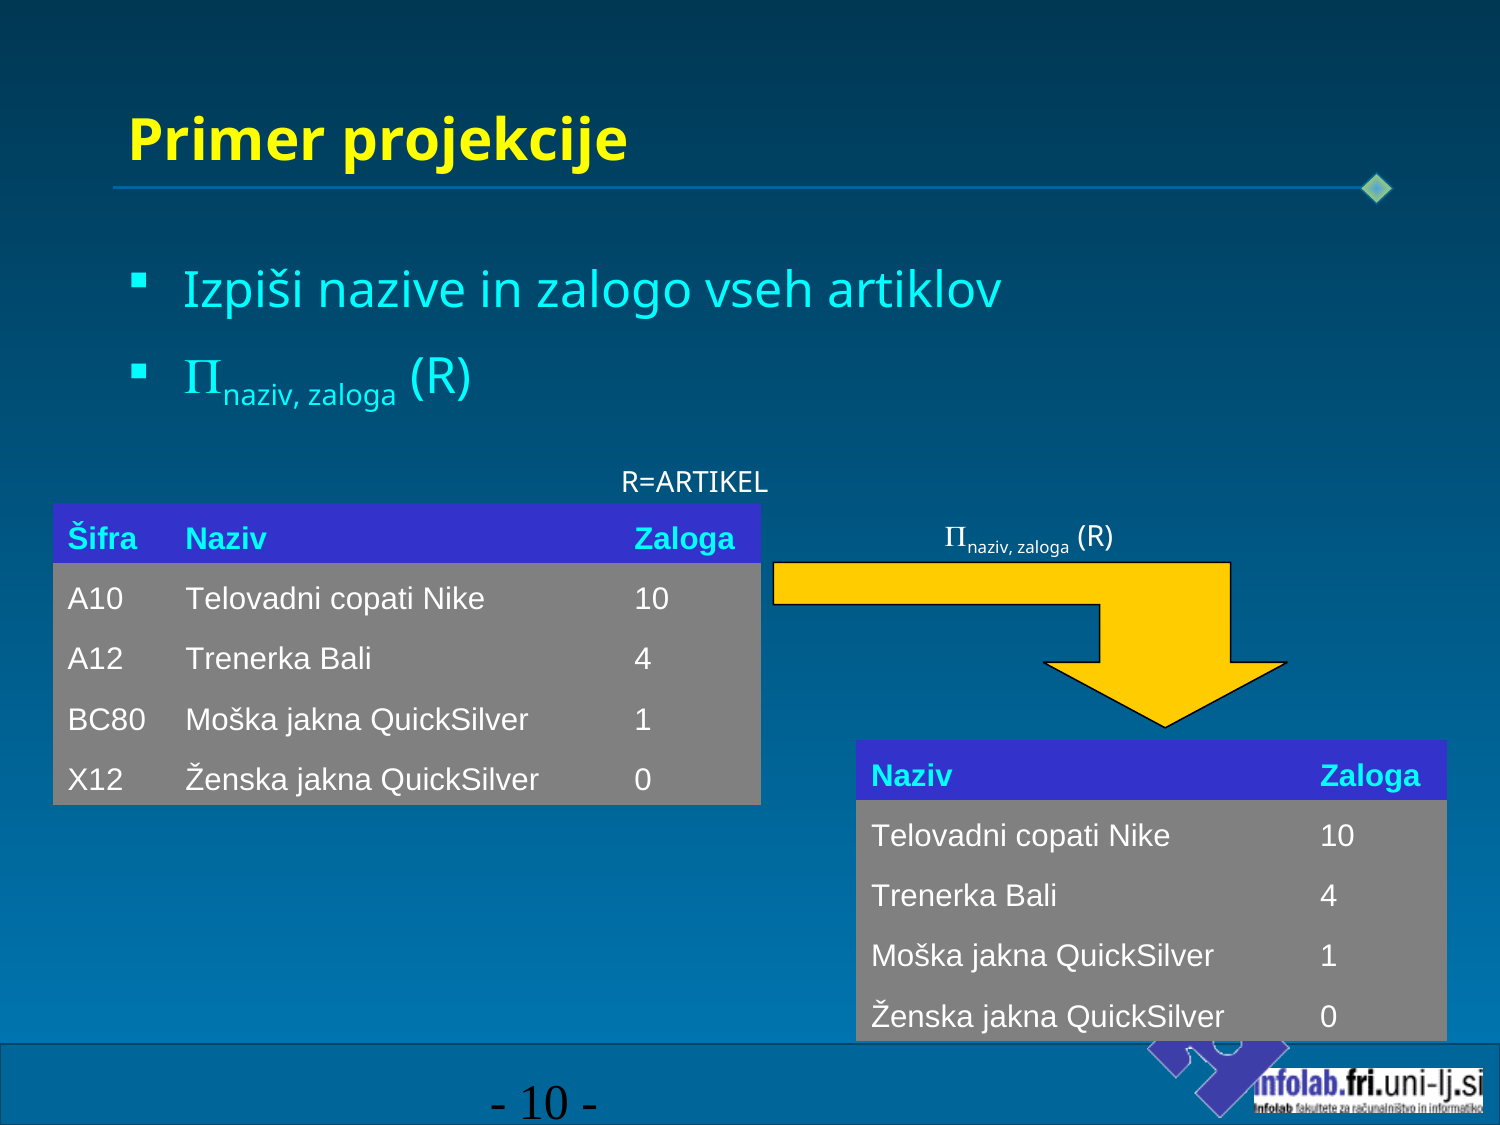

# Primer projekcije
Izpiši nazive in zalogo vseh artiklov
naziv, zaloga (R)
R=ARTIKEL
| Šifra | Naziv | Zaloga |
| --- | --- | --- |
| A10 | Telovadni copati Nike | 10 |
| A12 | Trenerka Bali | 4 |
| BC80 | Moška jakna QuickSilver | 1 |
| X12 | Ženska jakna QuickSilver | 0 |
naziv, zaloga (R)
| Naziv | Zaloga |
| --- | --- |
| Telovadni copati Nike | 10 |
| Trenerka Bali | 4 |
| Moška jakna QuickSilver | 1 |
| Ženska jakna QuickSilver | 0 |